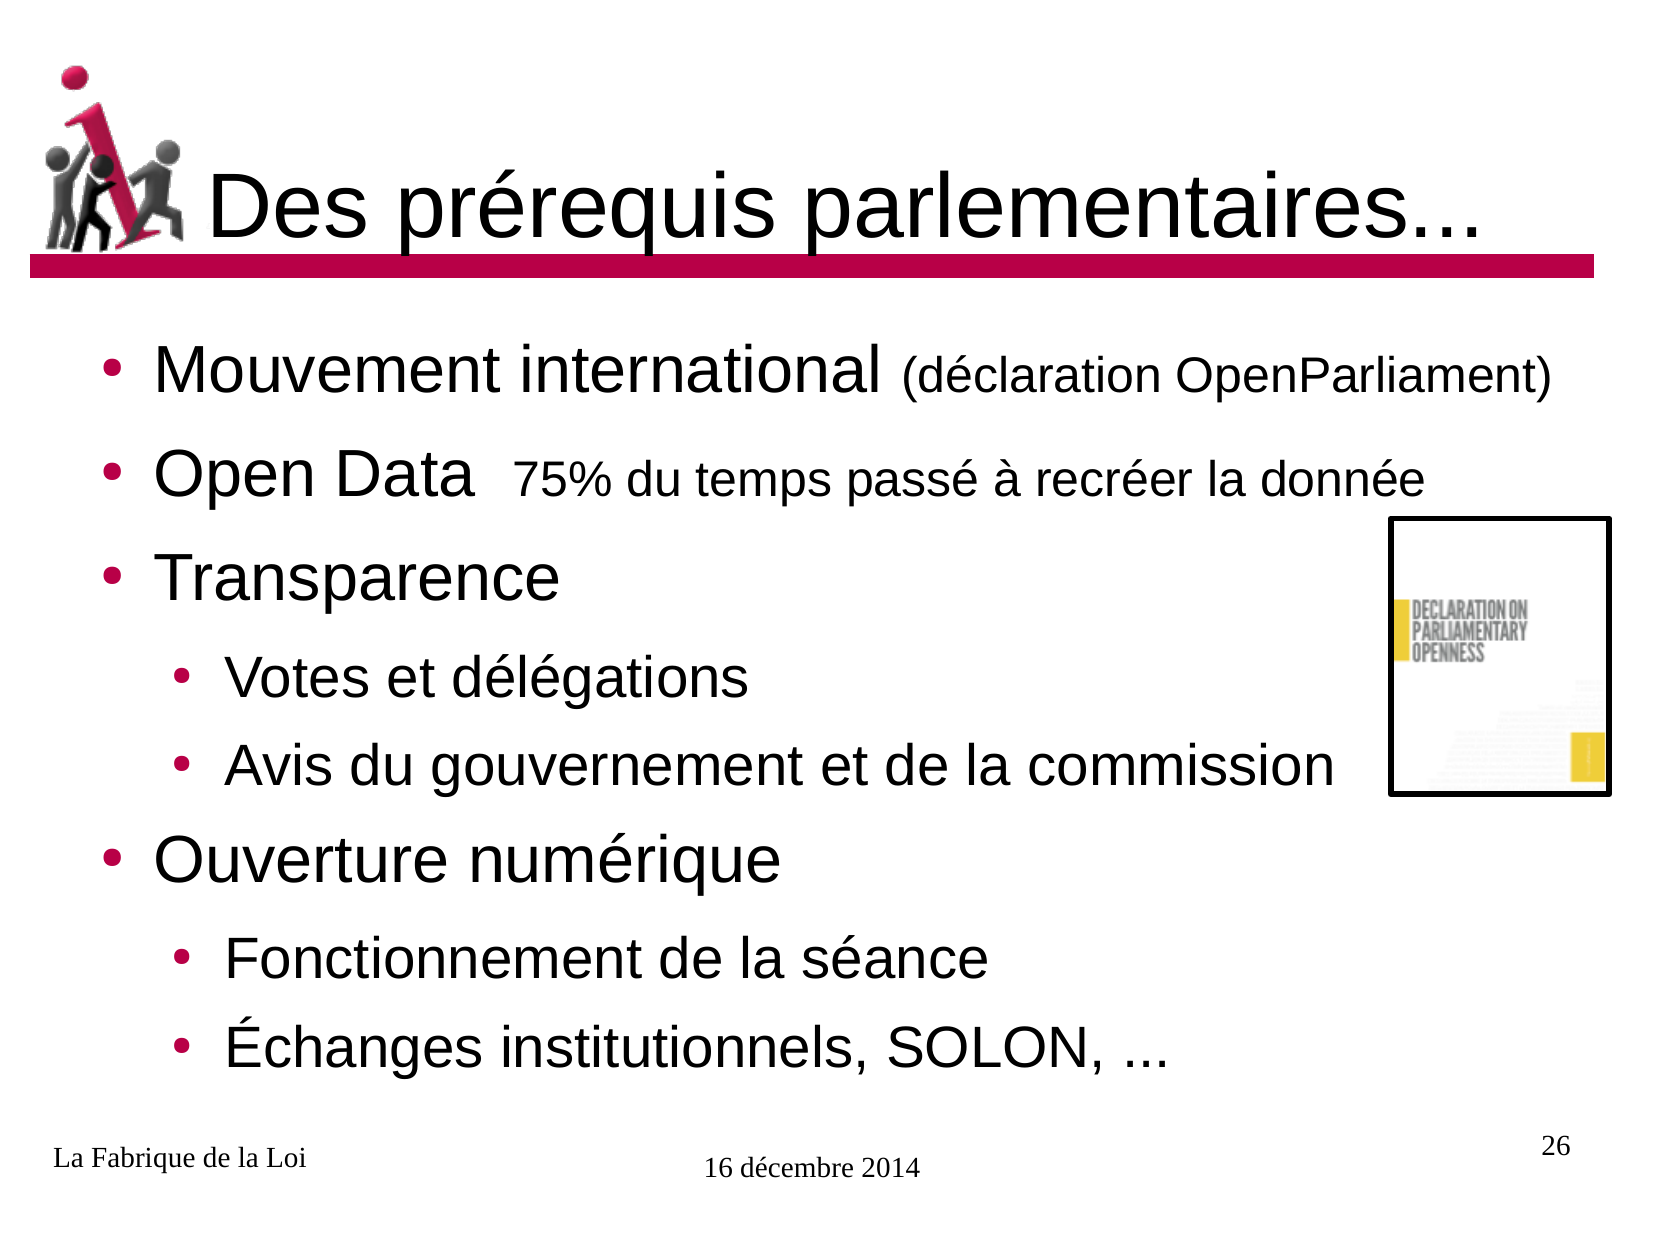

# Des prérequis parlementaires...
Mouvement international (déclaration OpenParliament)
Open Data 75% du temps passé à recréer la donnée
Transparence
Votes et délégations
Avis du gouvernement et de la commission
Ouverture numérique
Fonctionnement de la séance
Échanges institutionnels, SOLON, ...
26